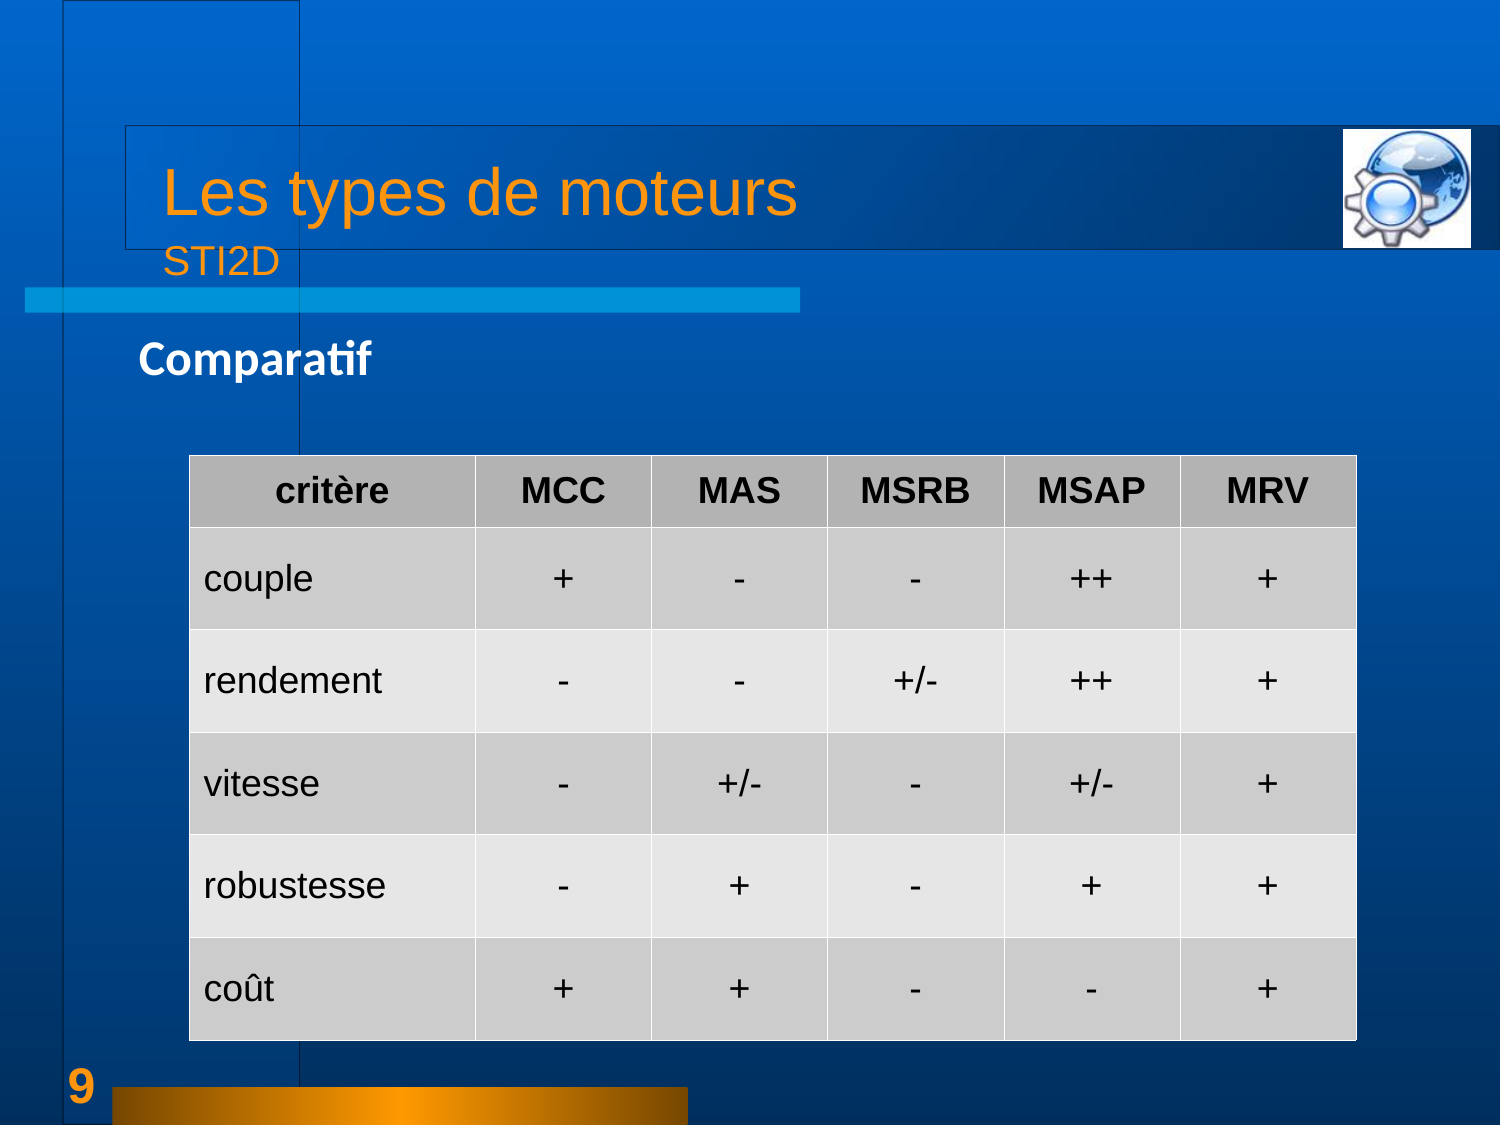

Comparatif
| critère | MCC | MAS | MSRB | MSAP | MRV |
| --- | --- | --- | --- | --- | --- |
| couple | + | - | - | ++ | + |
| rendement | - | - | +/- | ++ | + |
| vitesse | - | +/- | - | +/- | + |
| robustesse | - | + | - | + | + |
| coût | + | + | - | - | + |